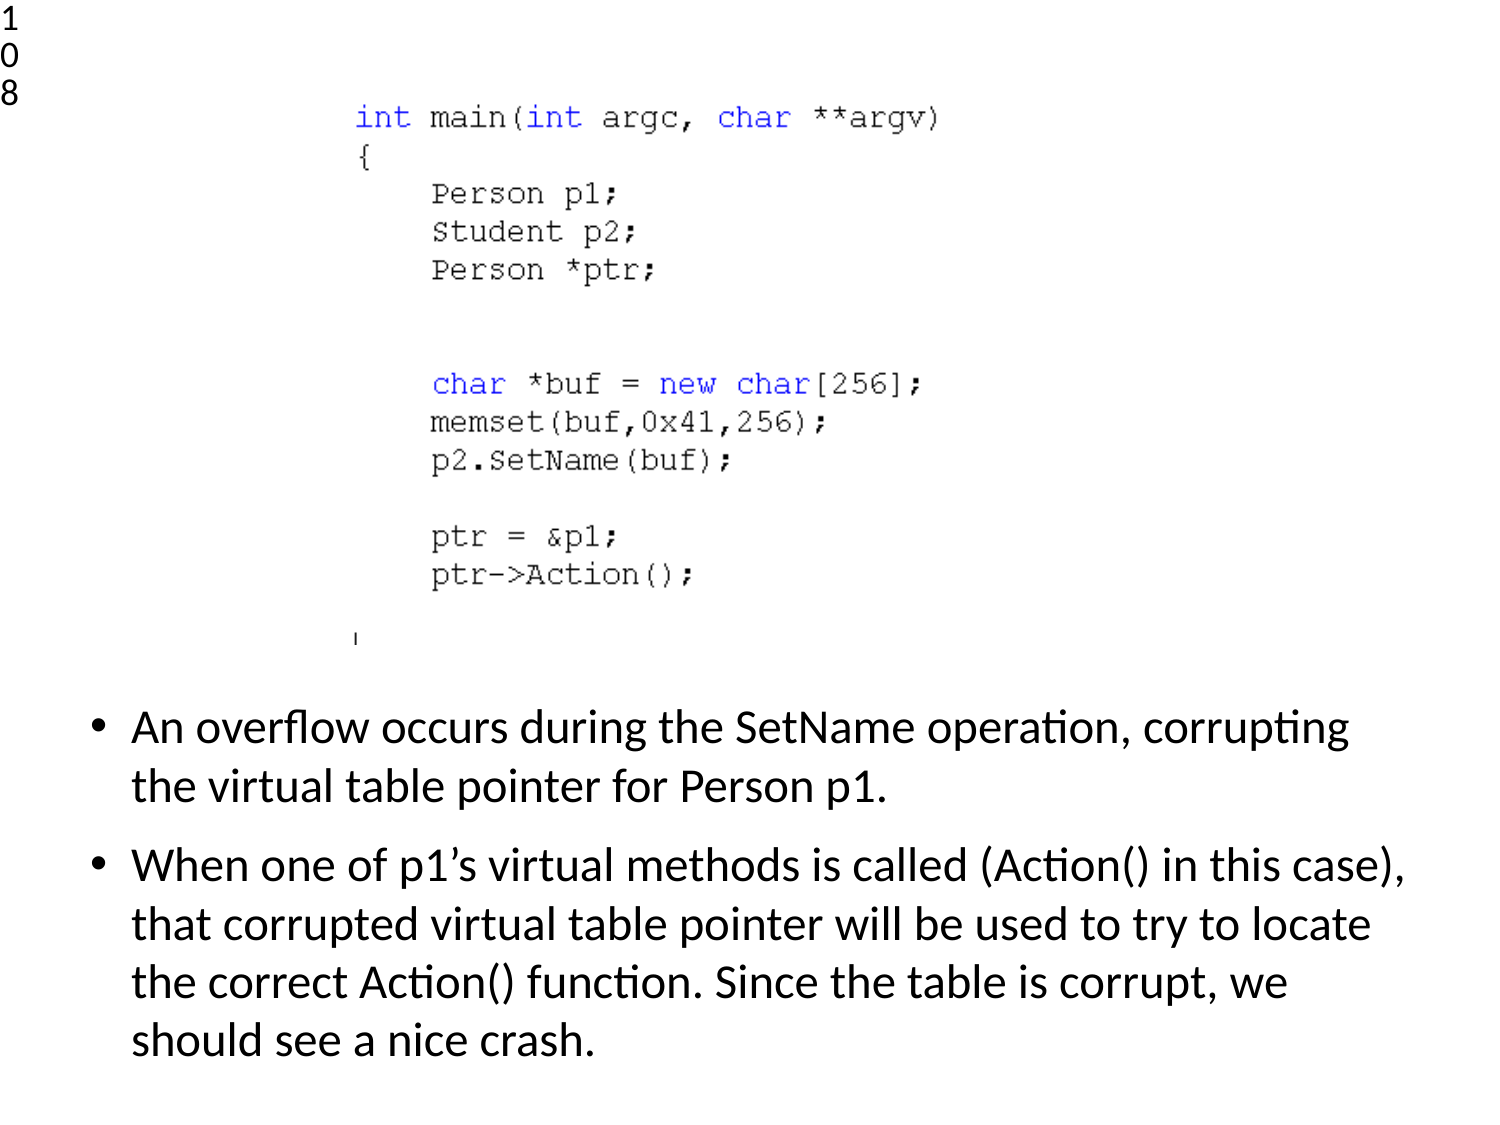

# An overflow occurs during the SetName operation, corrupting the virtual table pointer for Person p1.
When one of p1’s virtual methods is called (Action() in this case), that corrupted virtual table pointer will be used to try to locate the correct Action() function. Since the table is corrupt, we should see a nice crash.